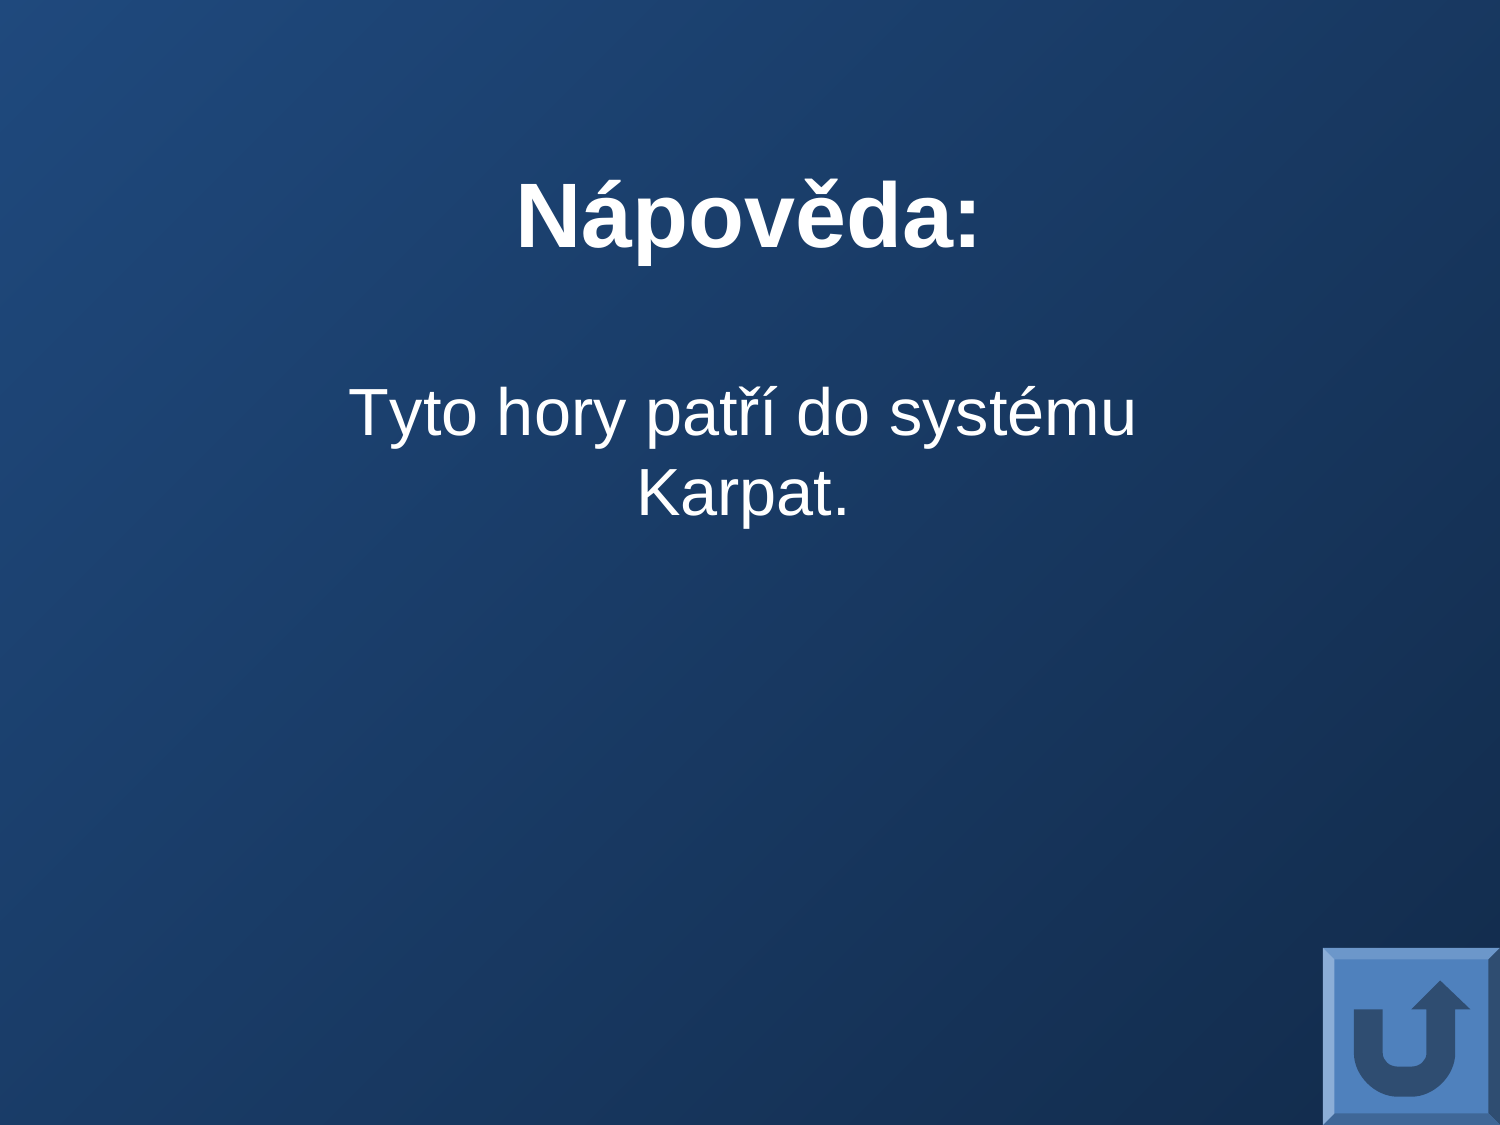

# Nápověda:
Tyto hory patří do systému Karpat.